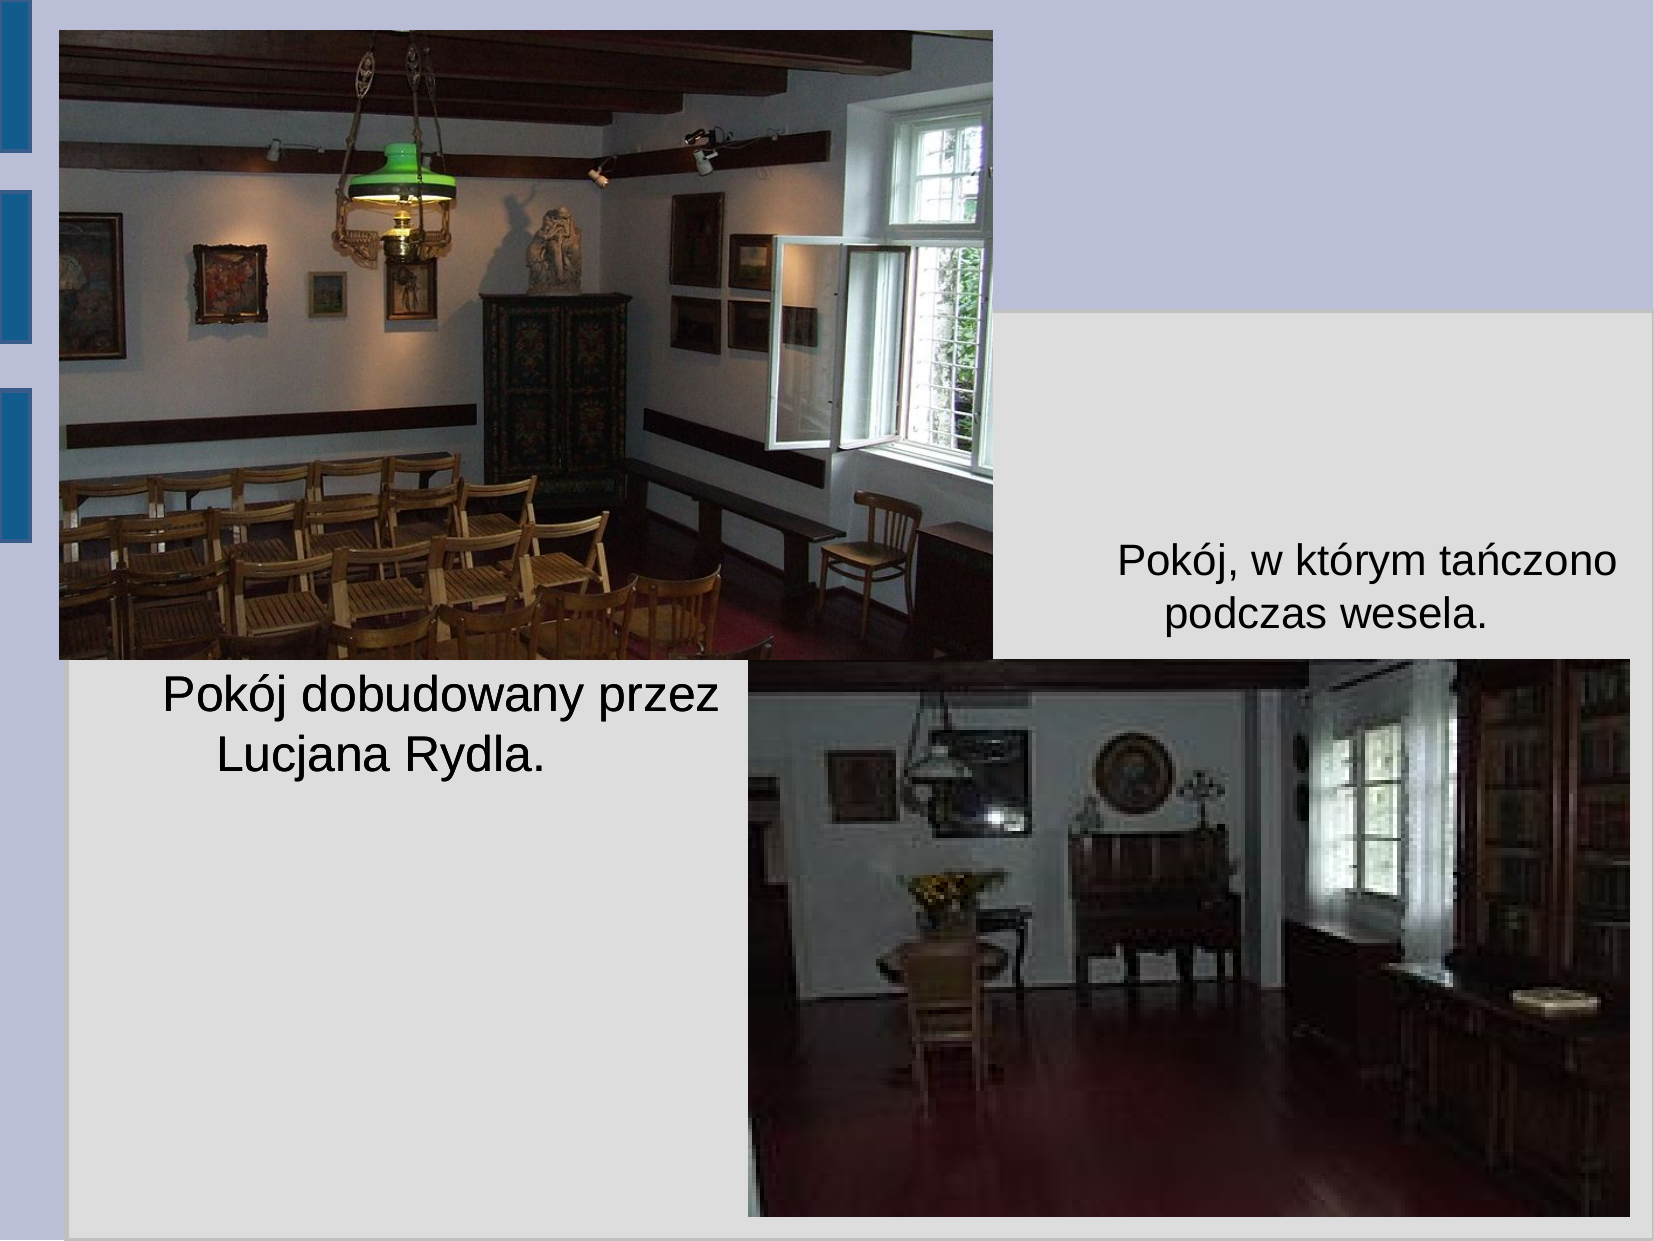

Pokój, w którym tańczono podczas wesela.
# Pokój dobudowany przez Lucjana Rydla.
Pokój dobudowany przez Lucjana Rydla.